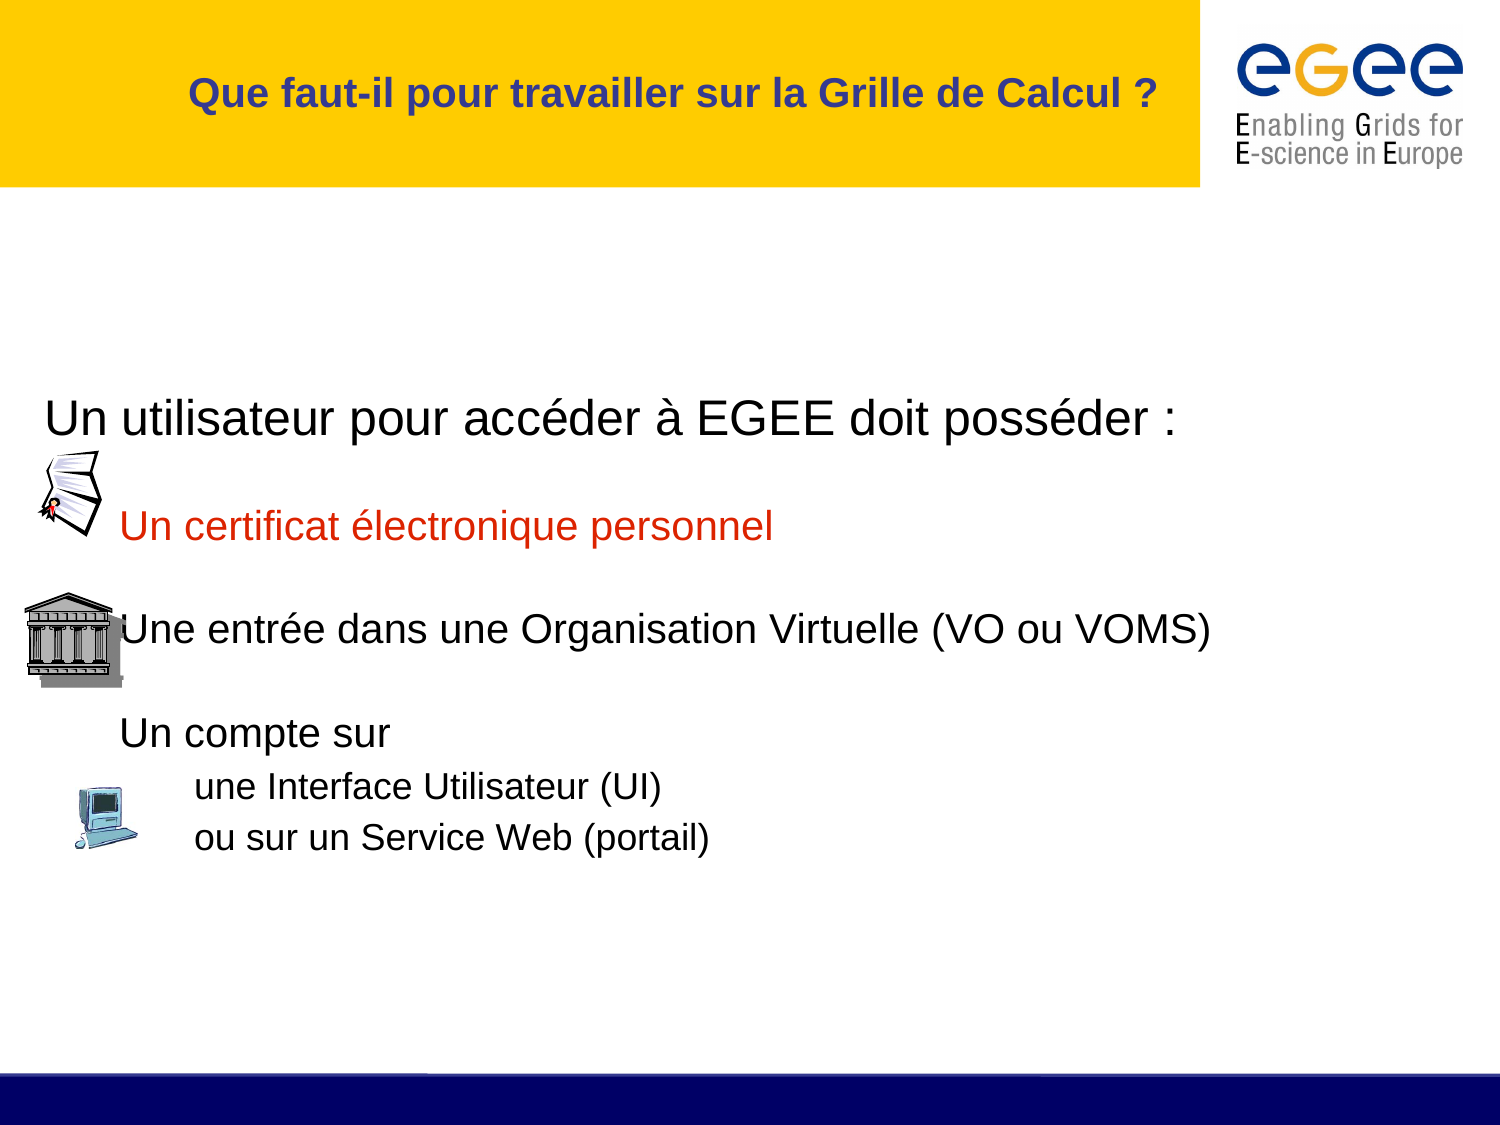

# Que faut-il pour travailler sur la Grille de Calcul ?
Un utilisateur pour accéder à EGEE doit posséder :
Un certificat électronique personnel
Une entrée dans une Organisation Virtuelle (VO ou VOMS)
Un compte sur
une Interface Utilisateur (UI)
ou sur un Service Web (portail)